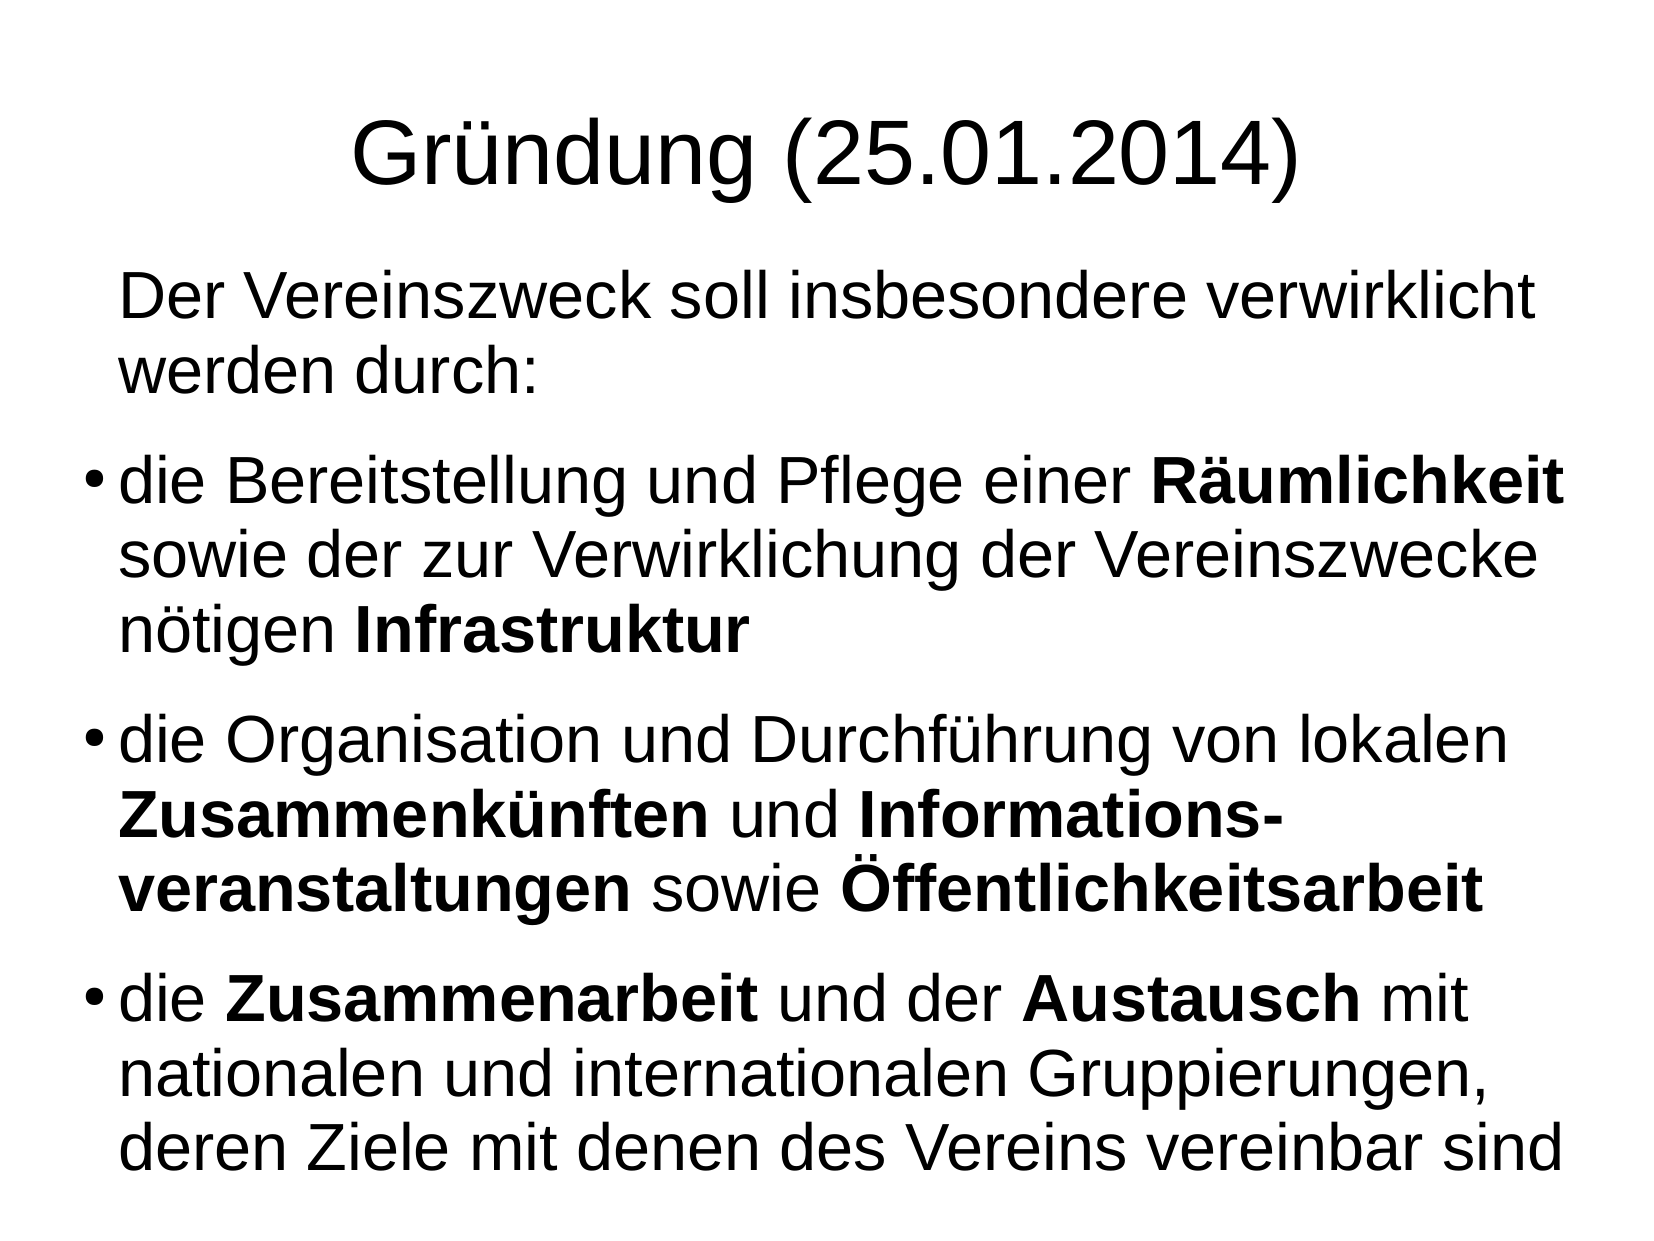

# Gründung (25.01.2014)
Der Vereinszweck soll insbesondere verwirklicht werden durch:
die Bereitstellung und Pflege einer Räumlichkeit sowie der zur Verwirklichung der Vereinszwecke nötigen Infrastruktur
die Organisation und Durchführung von lokalen Zusammenkünften und Informations-veranstaltungen sowie Öffentlichkeitsarbeit
die Zusammenarbeit und der Austausch mit nationalen und internationalen Gruppierungen, deren Ziele mit denen des Vereins vereinbar sind